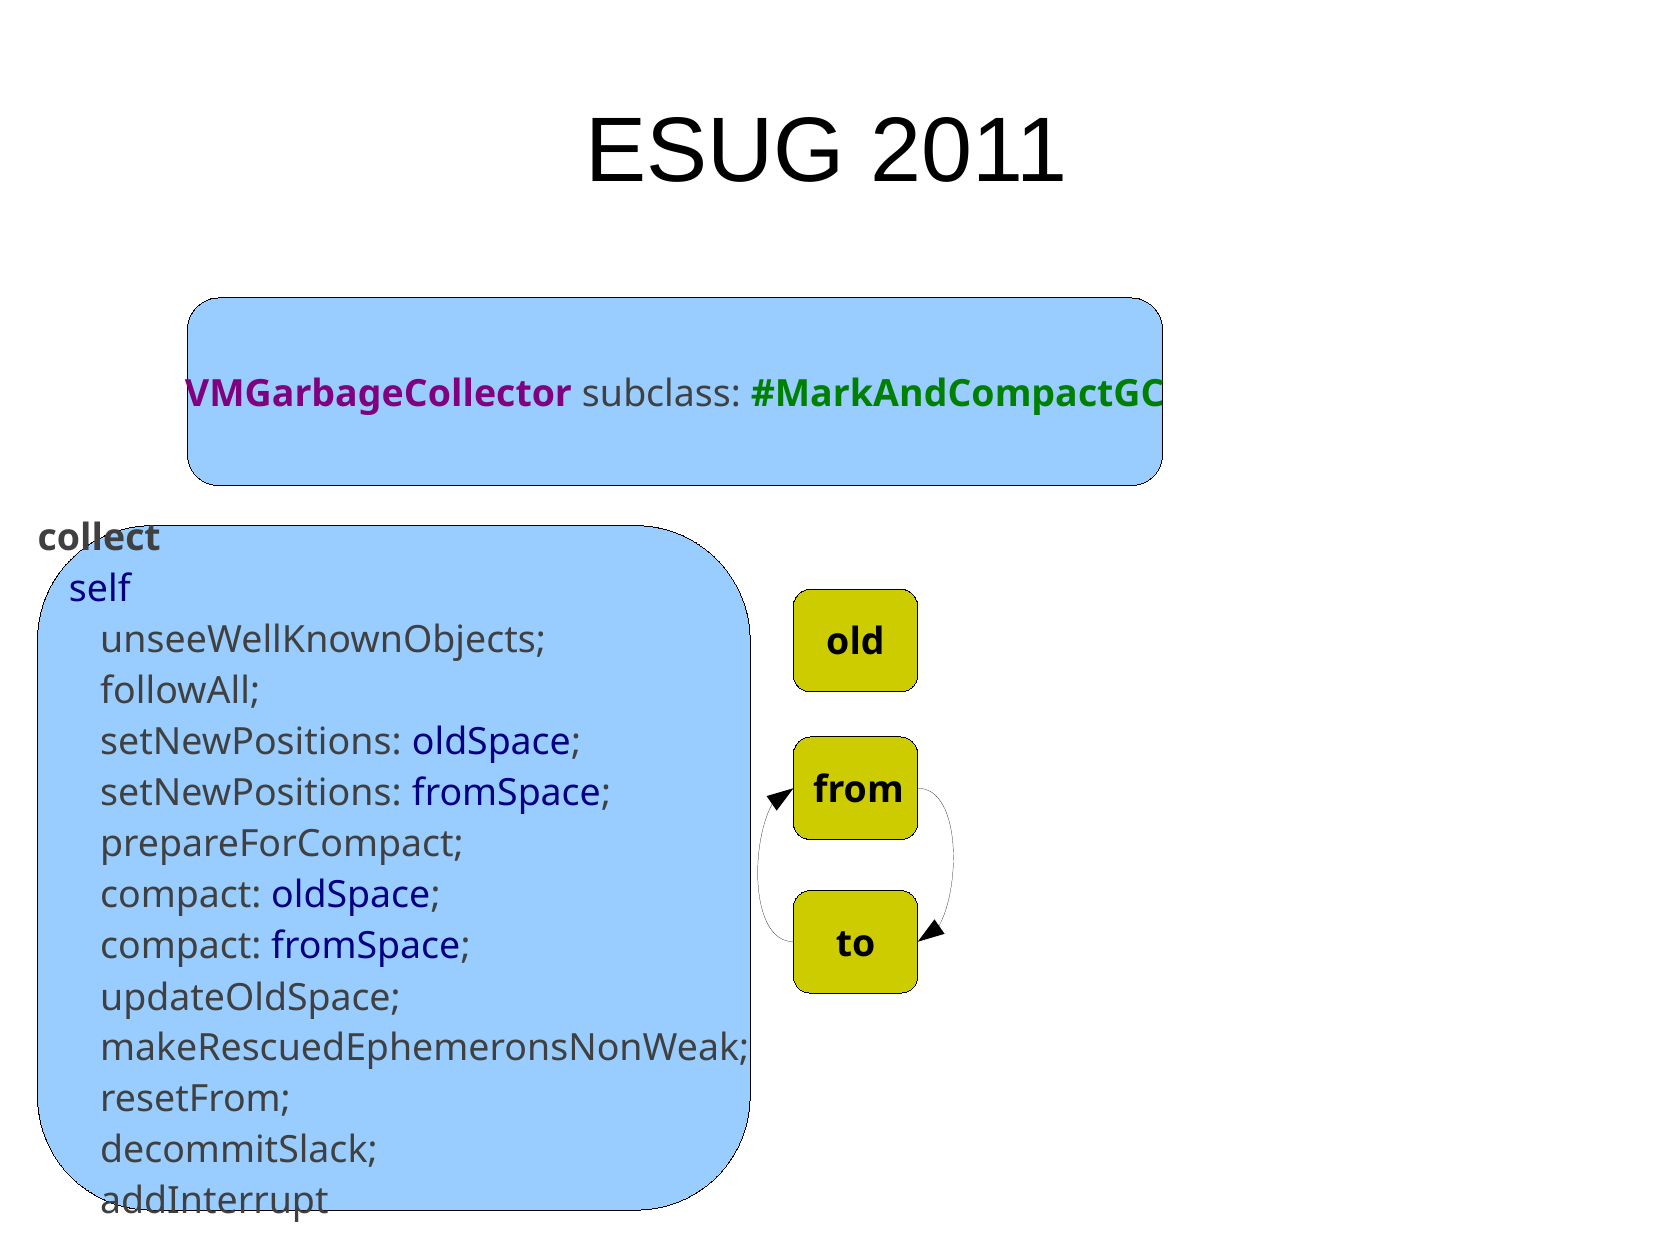

ESUG 2011
VMGarbageCollector subclass: #MarkAndCompactGC
collect
	self
		unseeWellKnownObjects;
		followAll;
		setNewPositions: oldSpace;
		setNewPositions: fromSpace;
		prepareForCompact;
		compact: oldSpace;
		compact: fromSpace;
		updateOldSpace;
		makeRescuedEphemeronsNonWeak;
		resetFrom;
		decommitSlack;
		addInterrupt
old
old
from
from
to